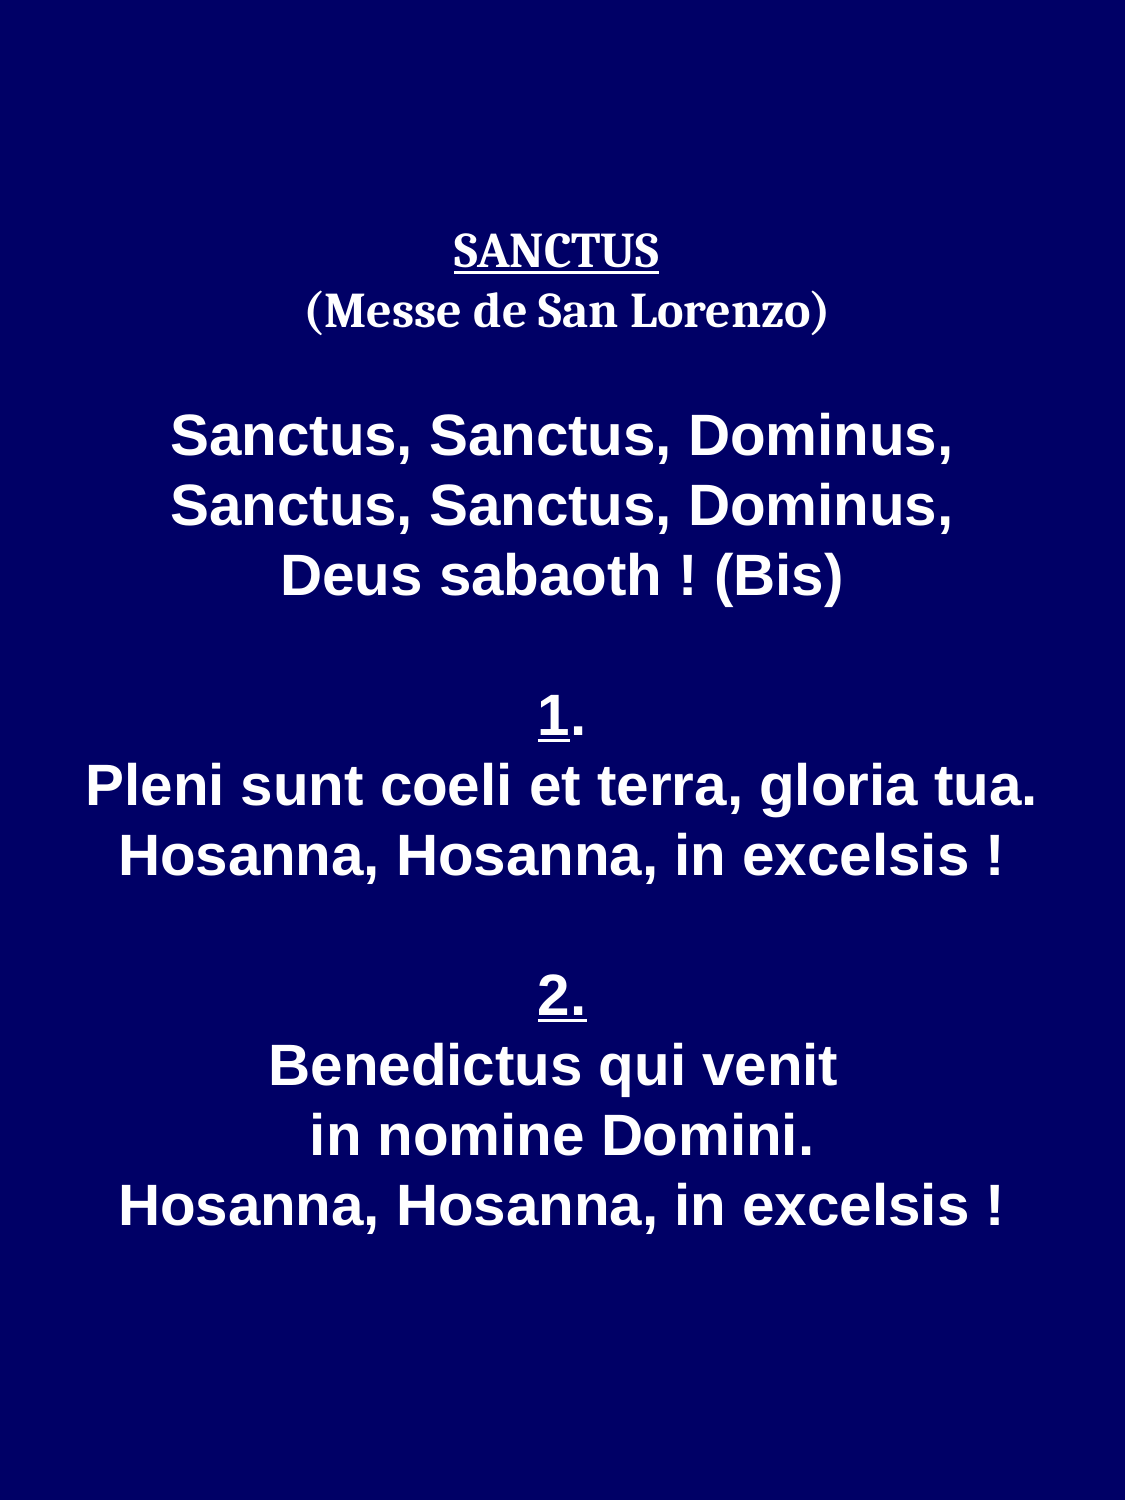

SANCTUS
 (Messe de San Lorenzo)
Sanctus, Sanctus, Dominus,
Sanctus, Sanctus, Dominus,
Deus sabaoth ! (Bis)
1.
Pleni sunt coeli et terra, gloria tua.
Hosanna, Hosanna, in excelsis !
2.
Benedictus qui venit
in nomine Domini.
Hosanna, Hosanna, in excelsis !